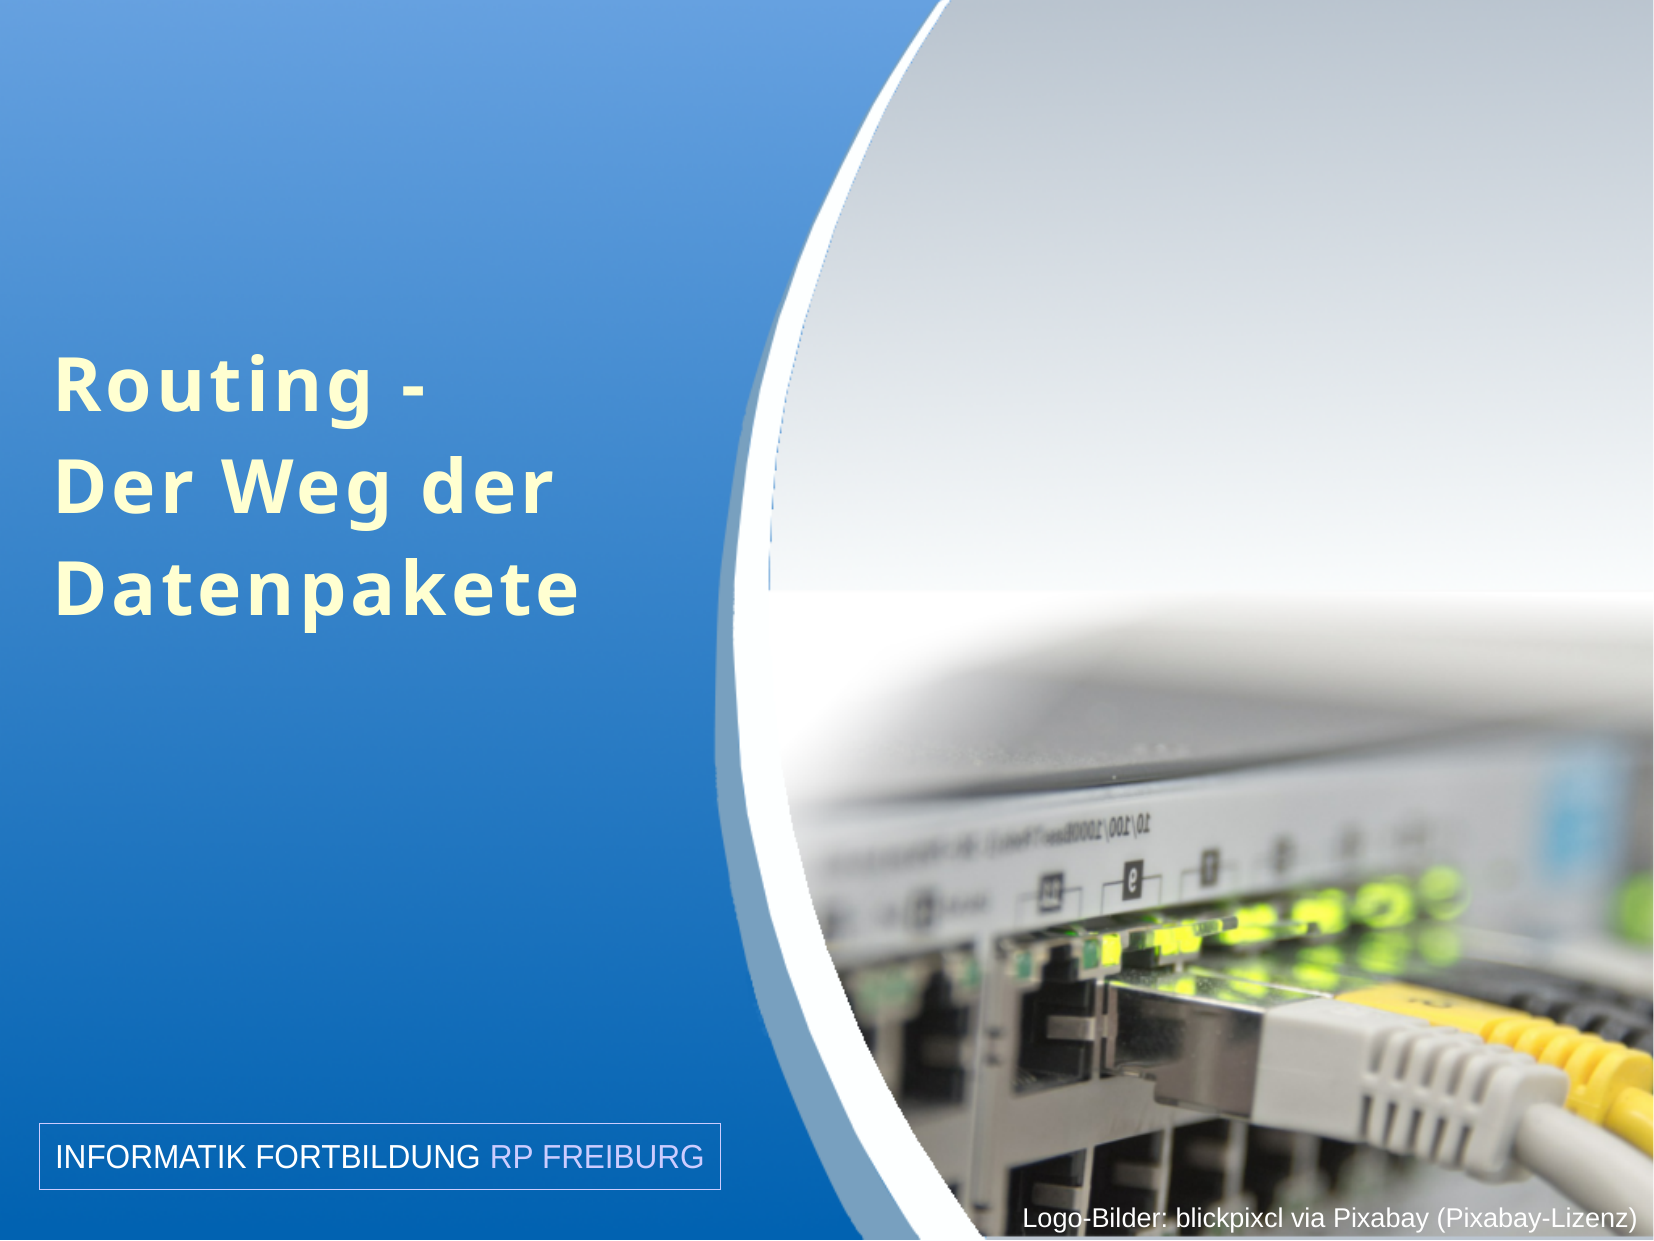

Routing -
Der Weg der
Datenpakete
INFORMATIK FORTBILDUNG RP FREIBURG
1
Logo-Bilder: blickpixcl via Pixabay (Pixabay-Lizenz)